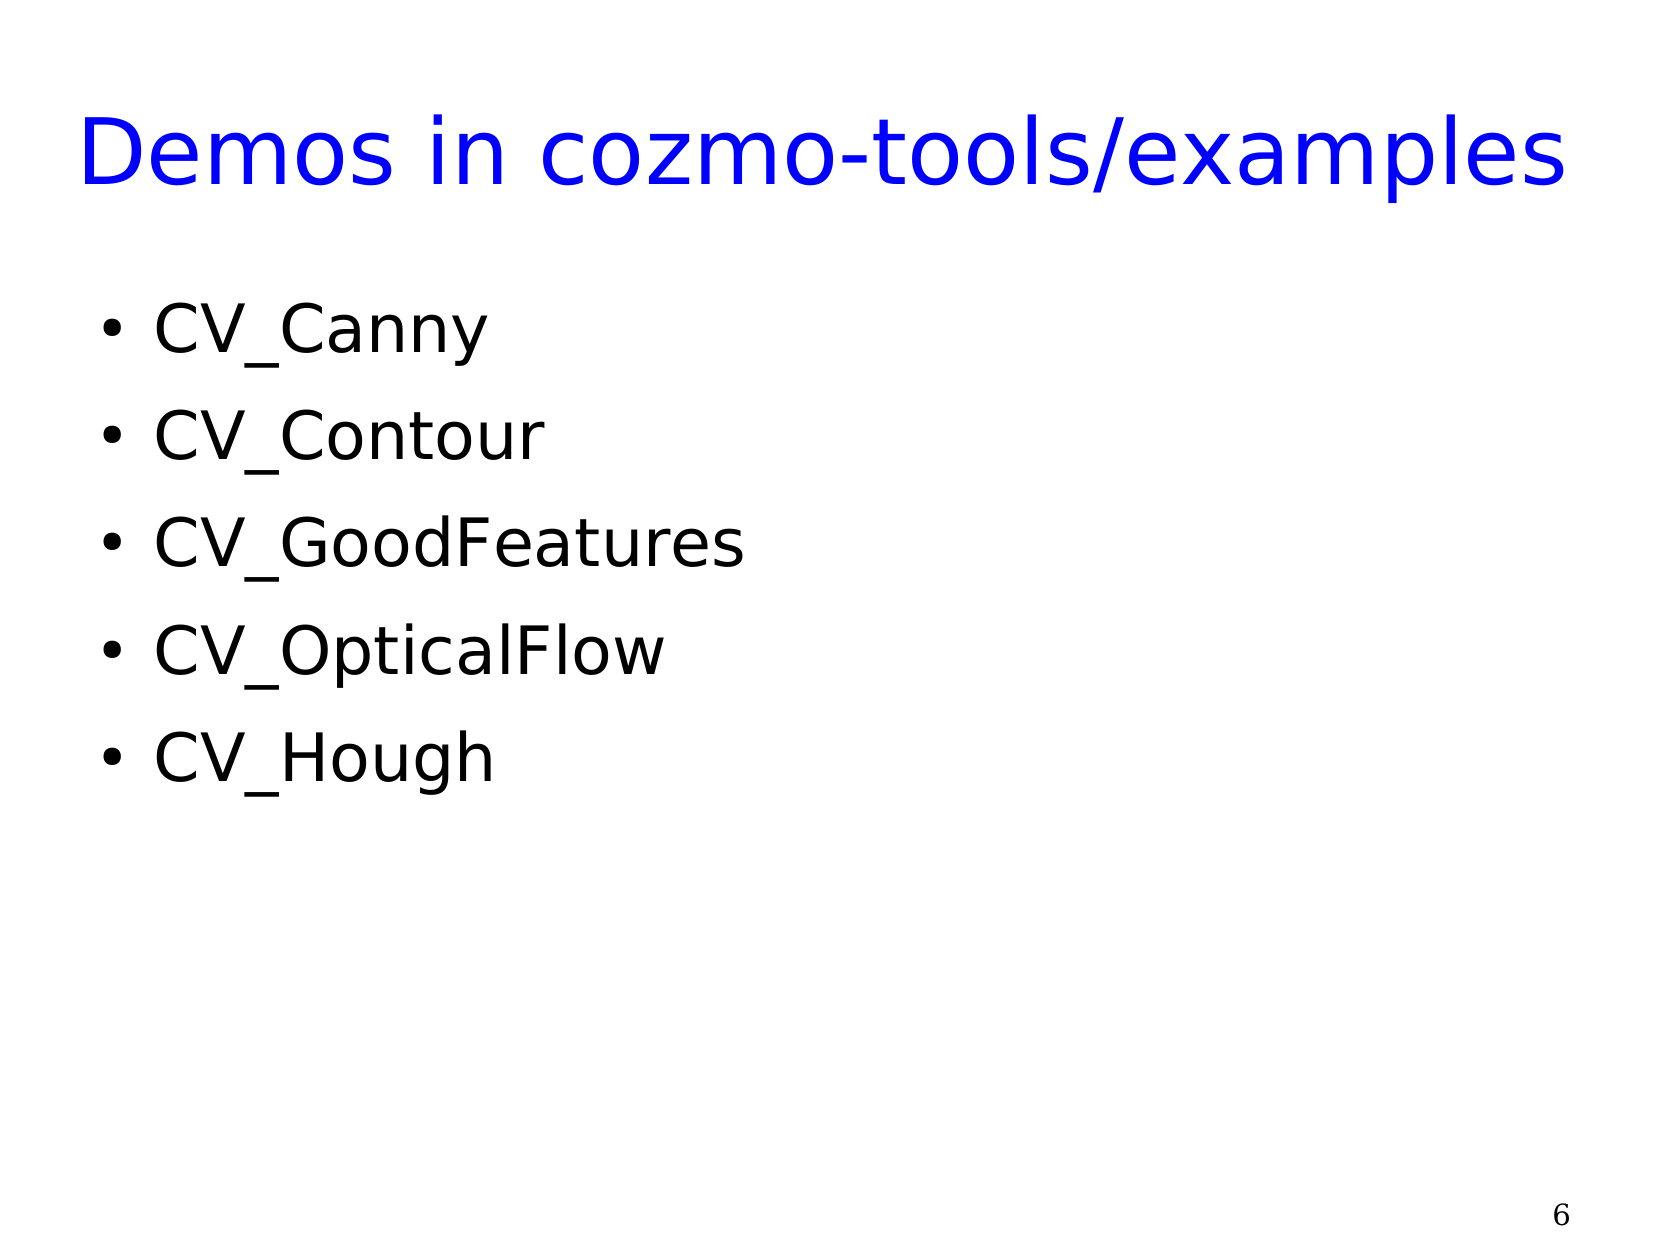

# Demos in cozmo-tools/examples
CV_Canny
CV_Contour
CV_GoodFeatures
CV_OpticalFlow
CV_Hough
6